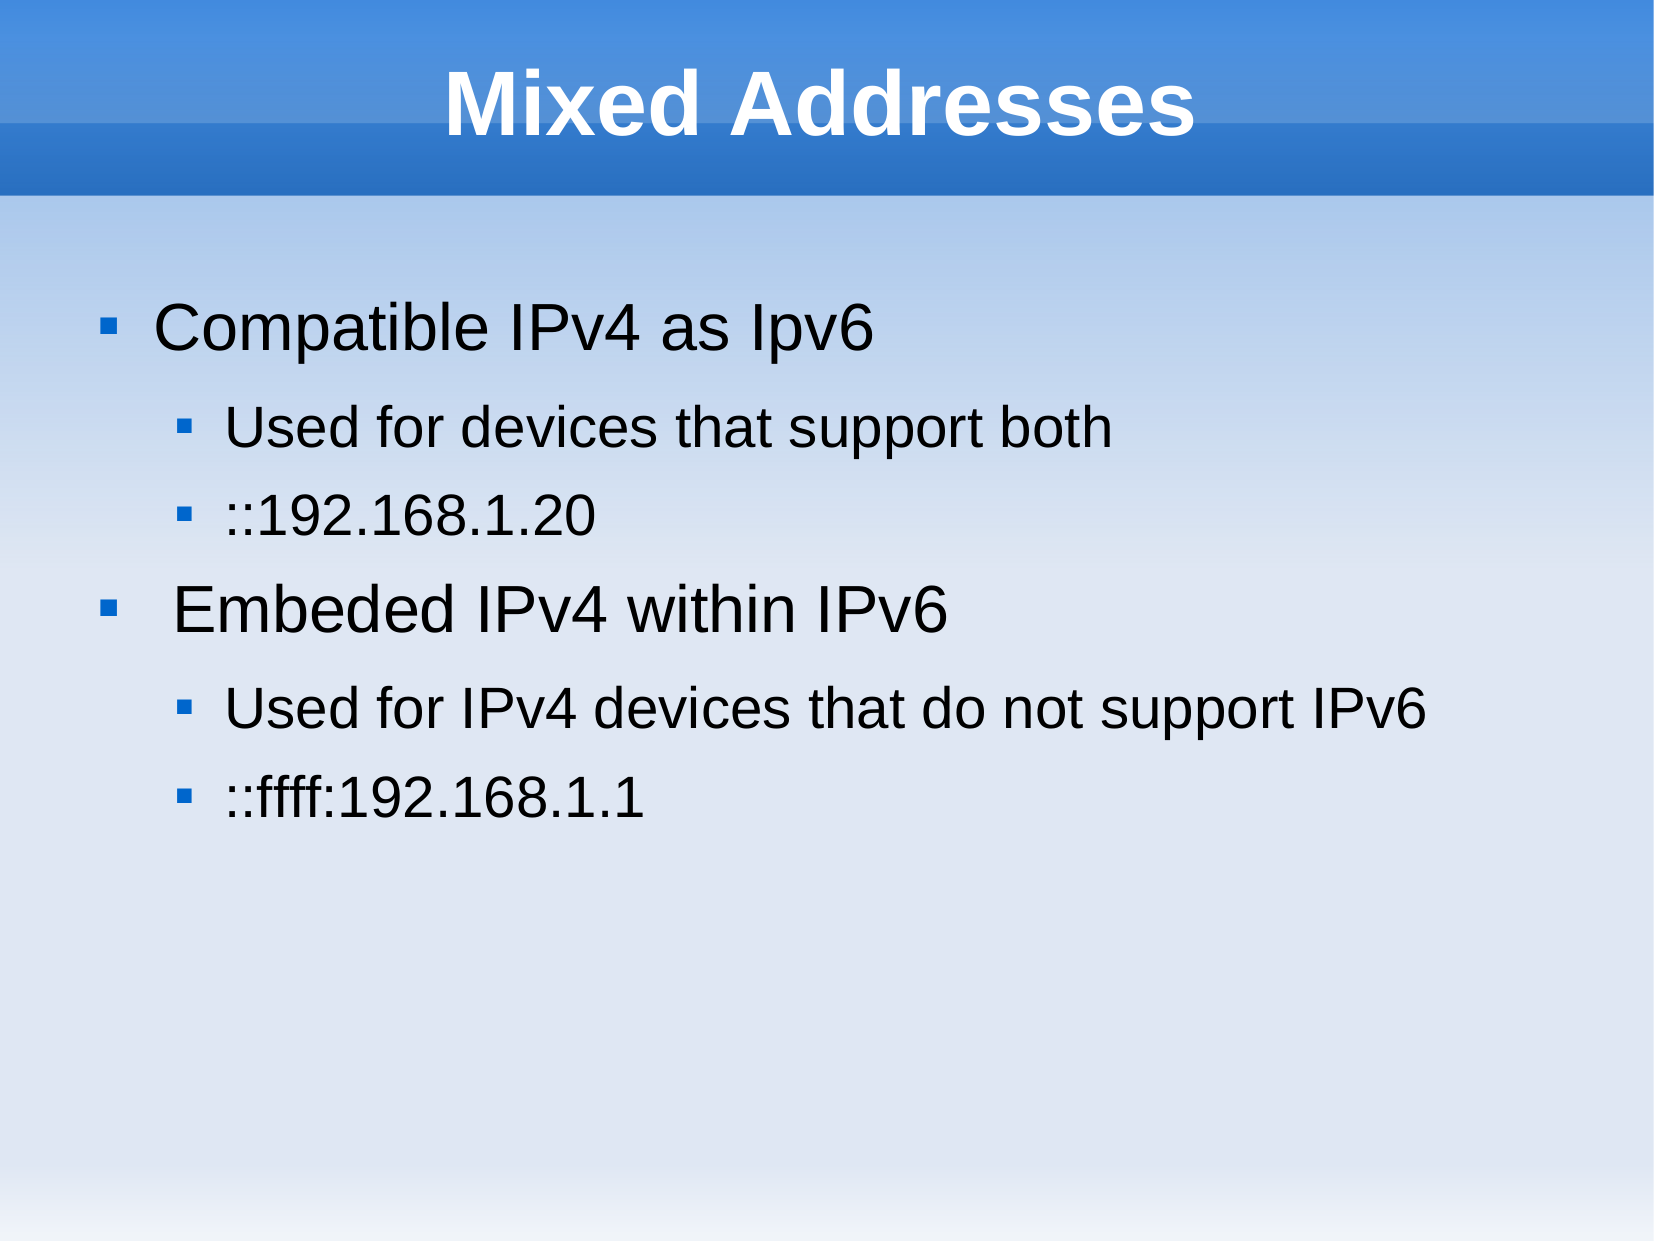

# Mixed Addresses
Compatible IPv4 as Ipv6
Used for devices that support both
::192.168.1.20
 Embeded IPv4 within IPv6
Used for IPv4 devices that do not support IPv6
::ffff:192.168.1.1